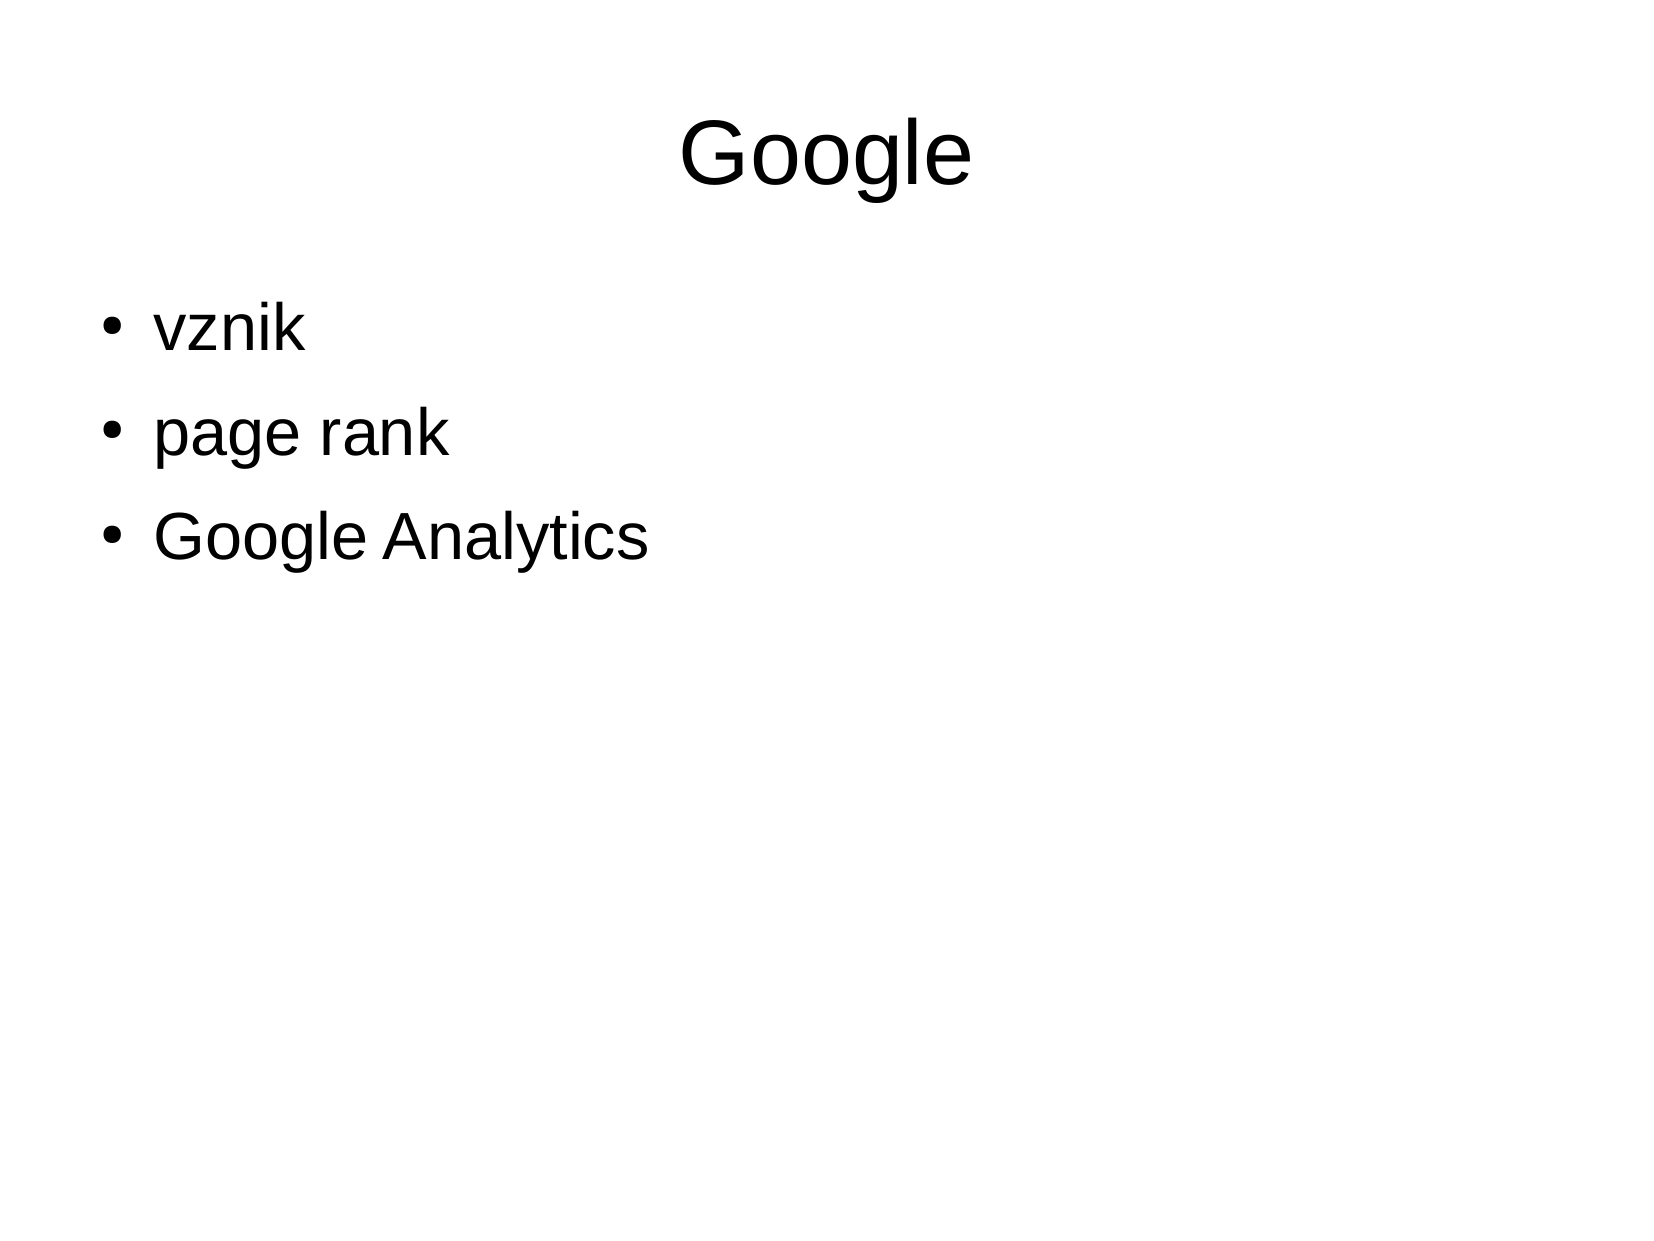

# Google
vznik
page rank
Google Analytics